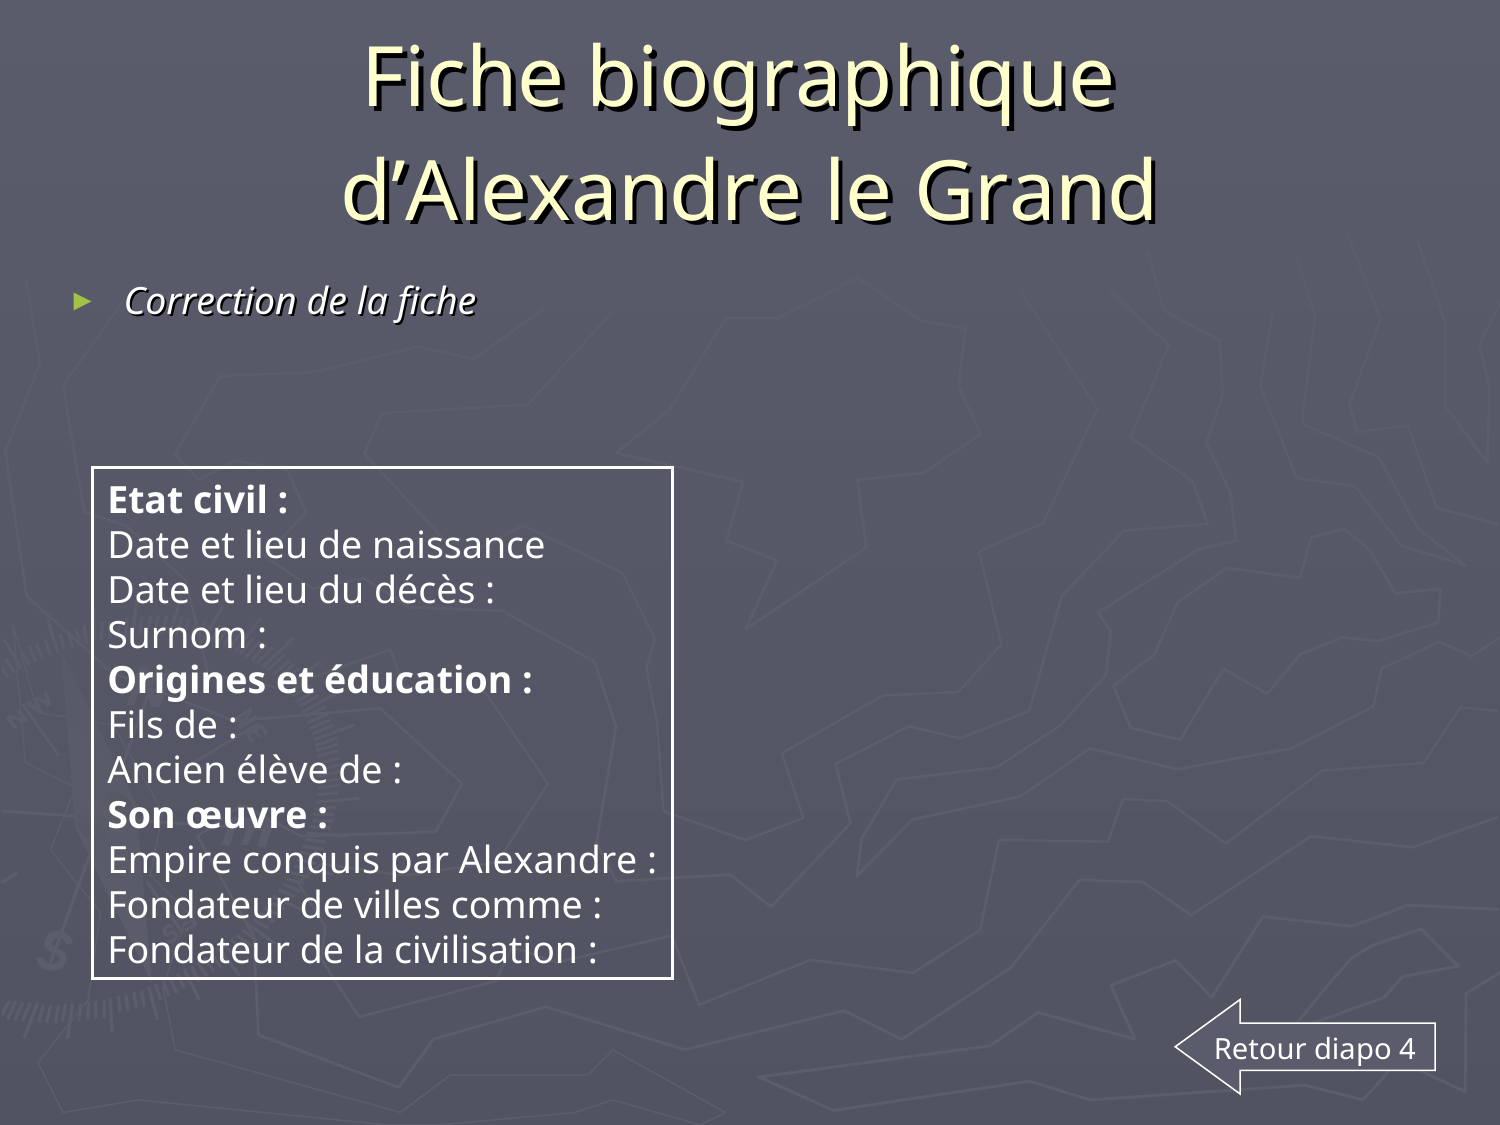

# Fiche biographique d’Alexandre le Grand
Correction de la fiche
Etat civil :
Date et lieu de naissance
Date et lieu du décès :
Surnom :
Origines et éducation :
Fils de :
Ancien élève de :
Son œuvre :
Empire conquis par Alexandre :
Fondateur de villes comme :
Fondateur de la civilisation :
Retour diapo 4